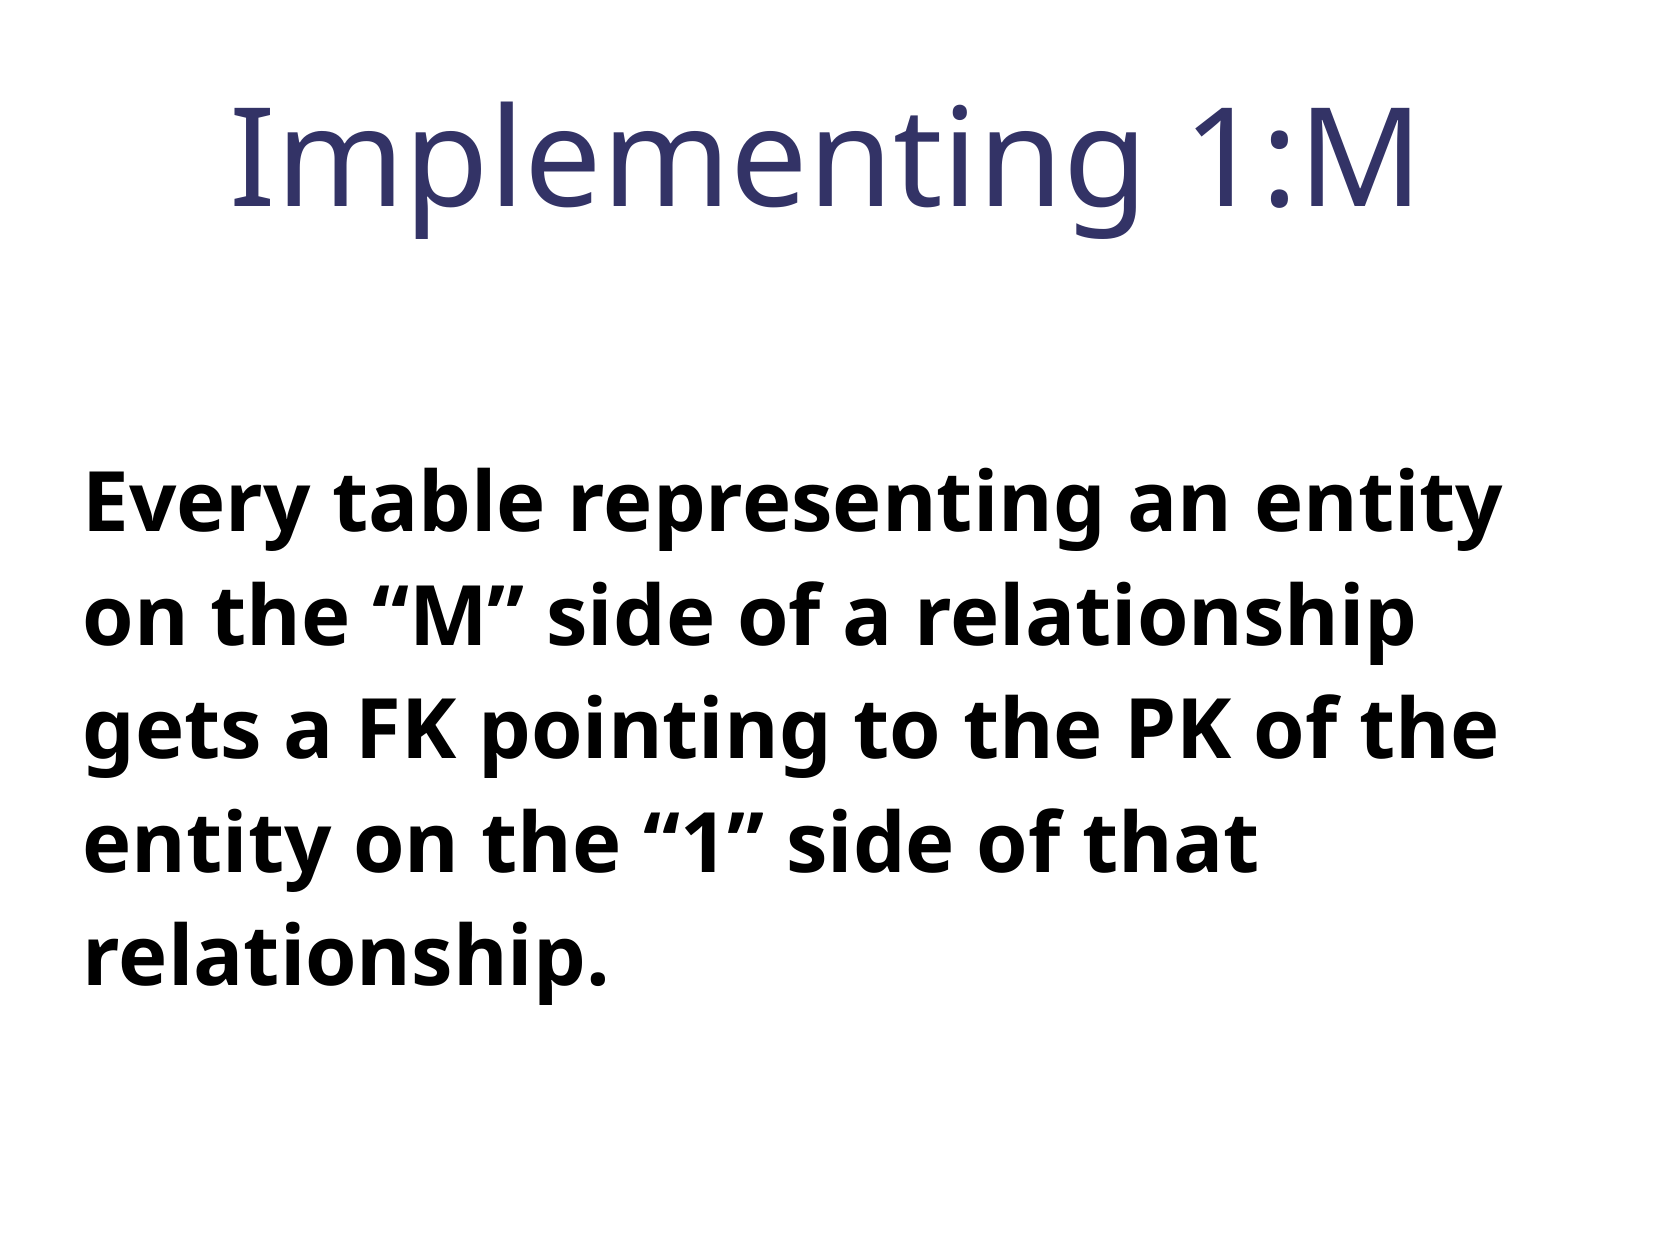

# Implementing 1:M
Every table representing an entity on the “M” side of a relationship gets a FK pointing to the PK of the entity on the “1” side of that relationship.